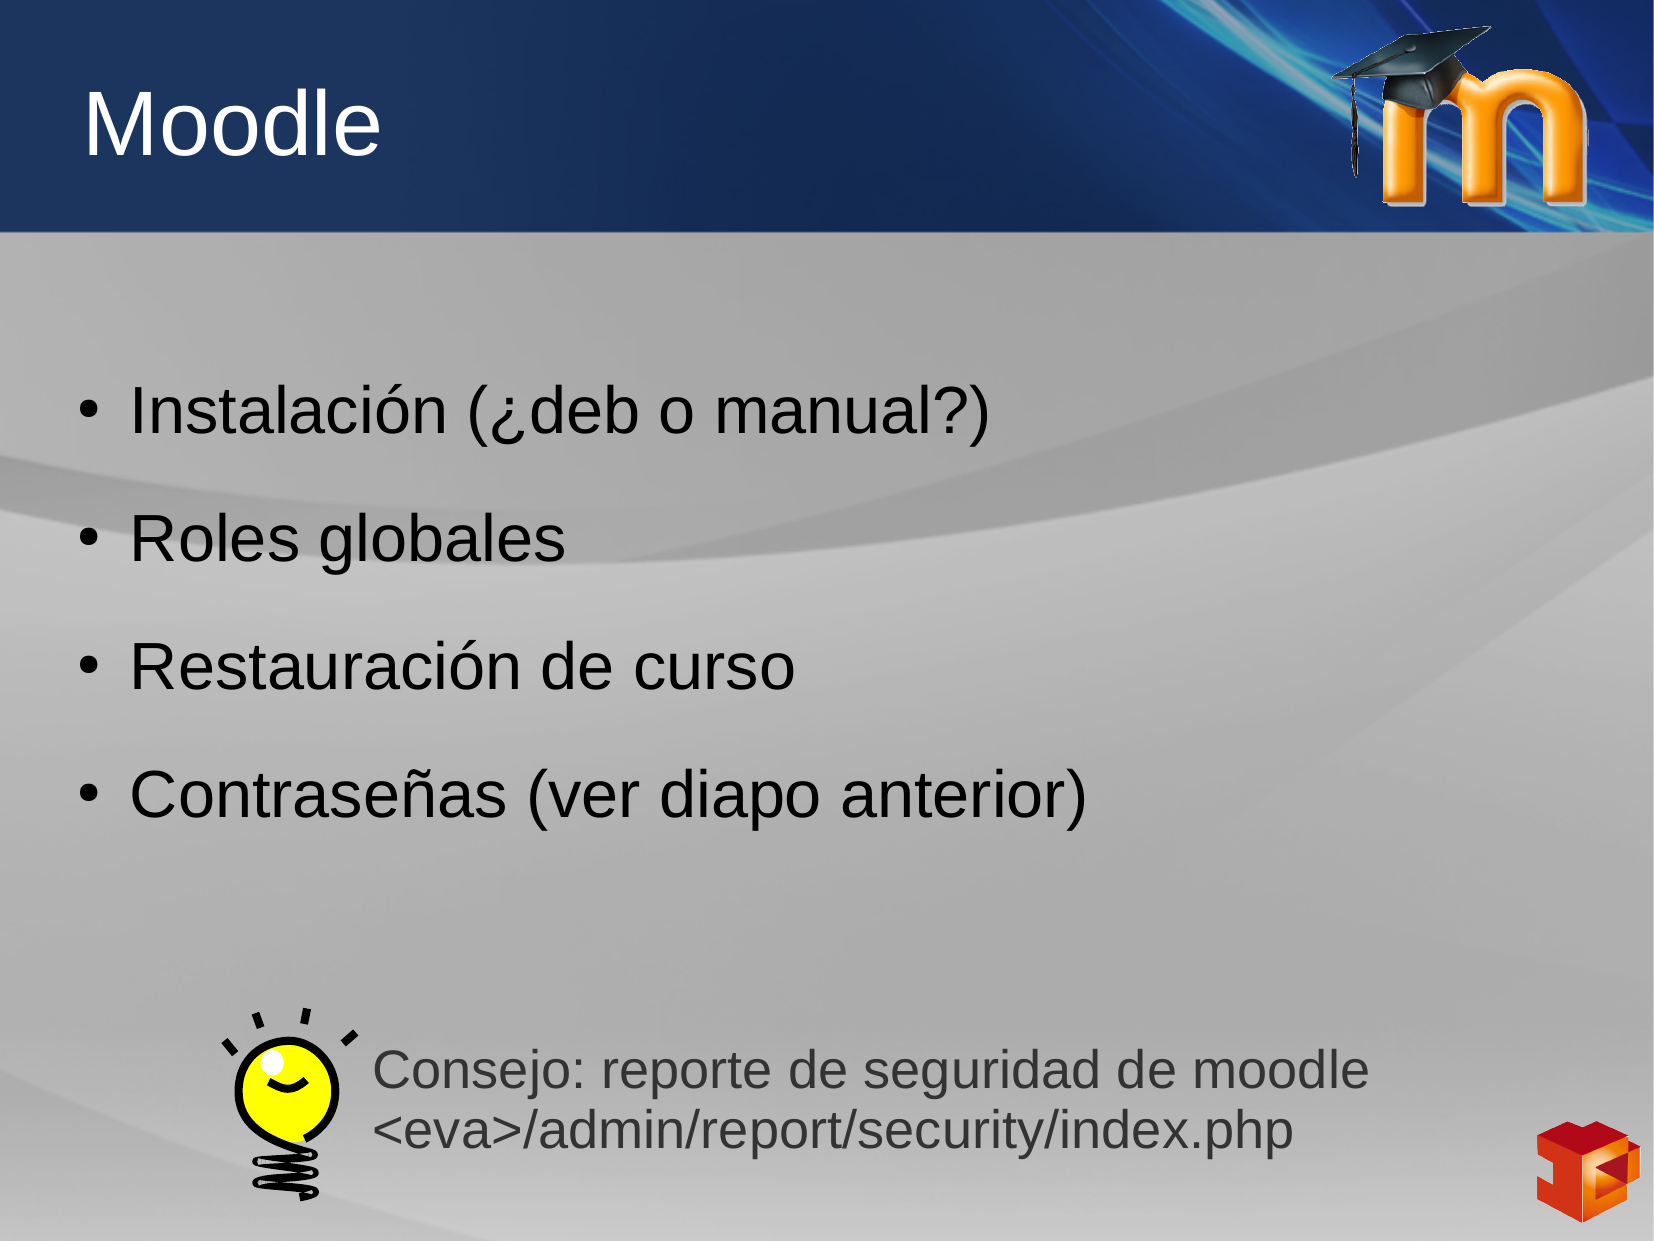

# Moodle
Instalación (¿deb o manual?)
Roles globales
Restauración de curso
Contraseñas (ver diapo anterior)
Consejo: reporte de seguridad de moodle
<eva>/admin/report/security/index.php